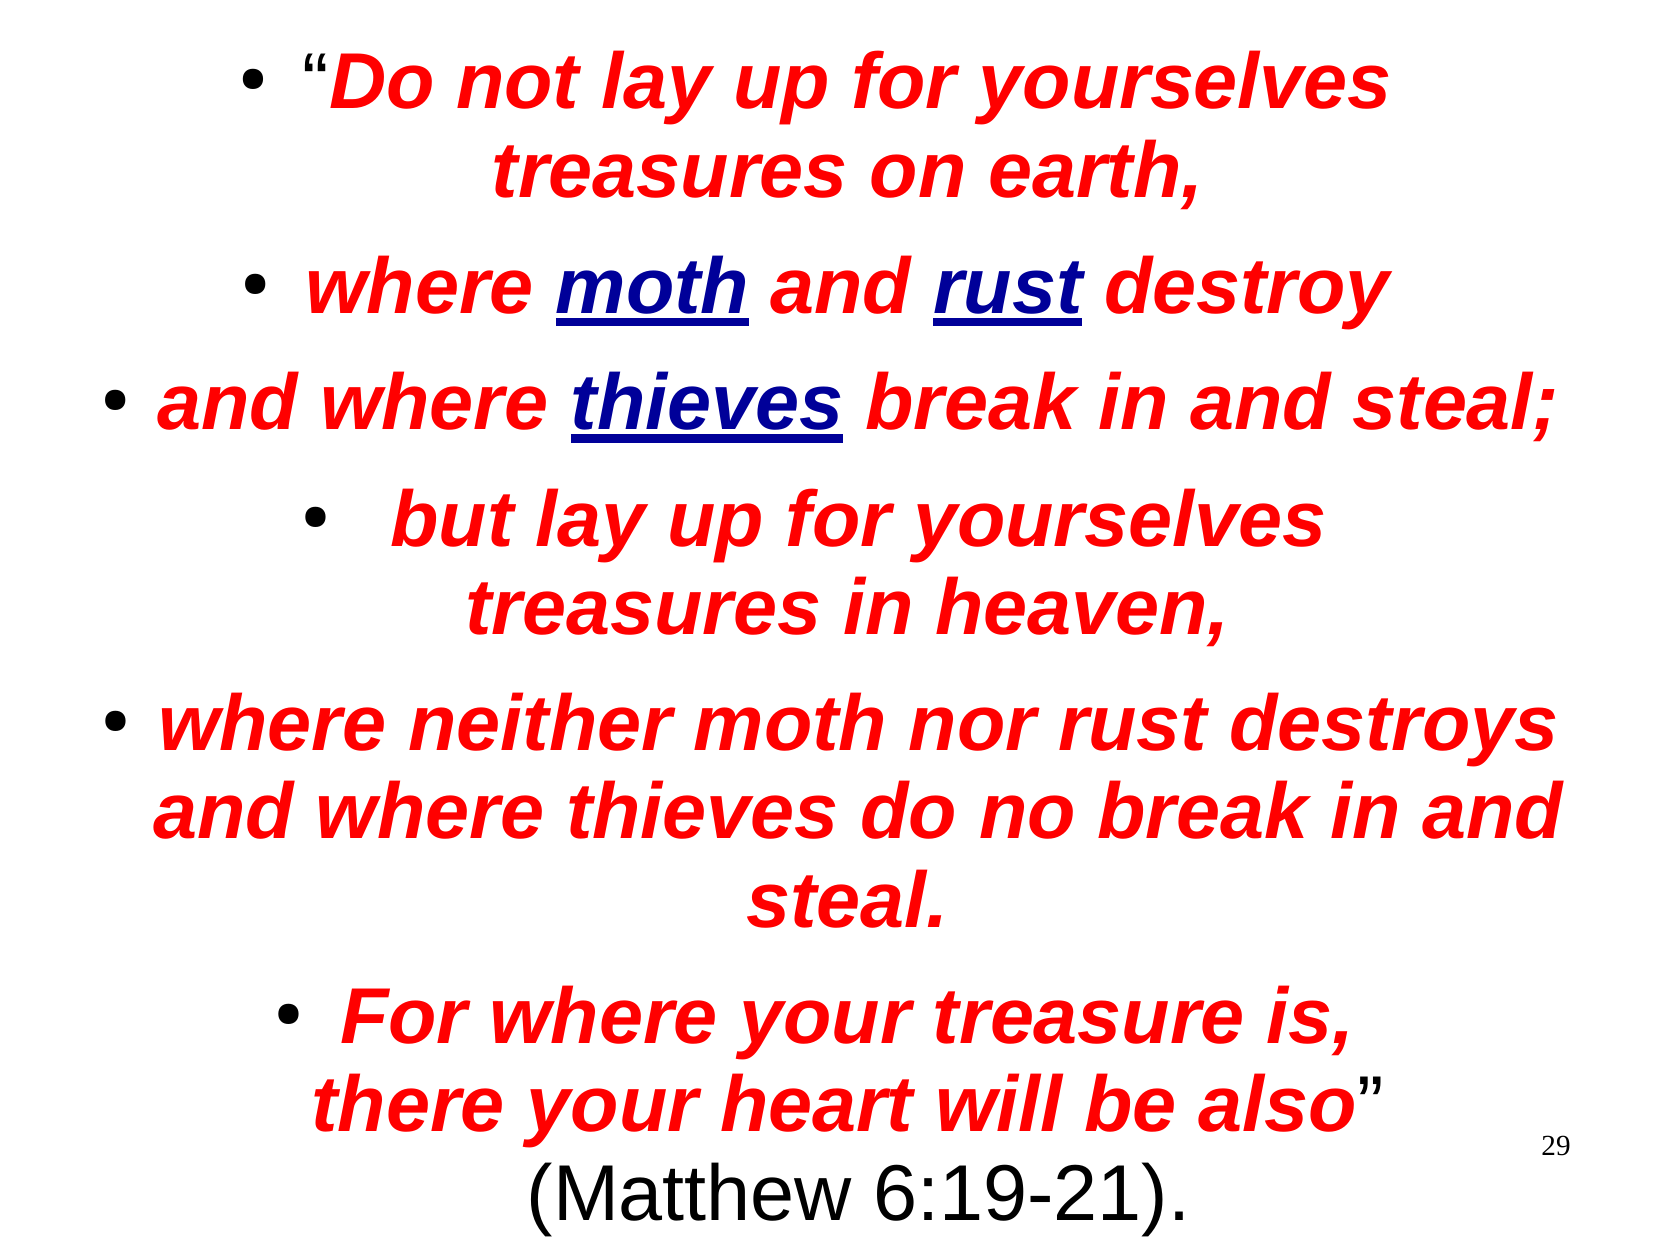

# “Do not lay up for yourselves treasures on earth,
where moth and rust destroy
and where thieves break in and steal;
 but lay up for yourselves
treasures in heaven,
where neither moth nor rust destroys and where thieves do no break in and steal.
For where your treasure is,
there your heart will be also”
(Matthew 6:19-21).
29